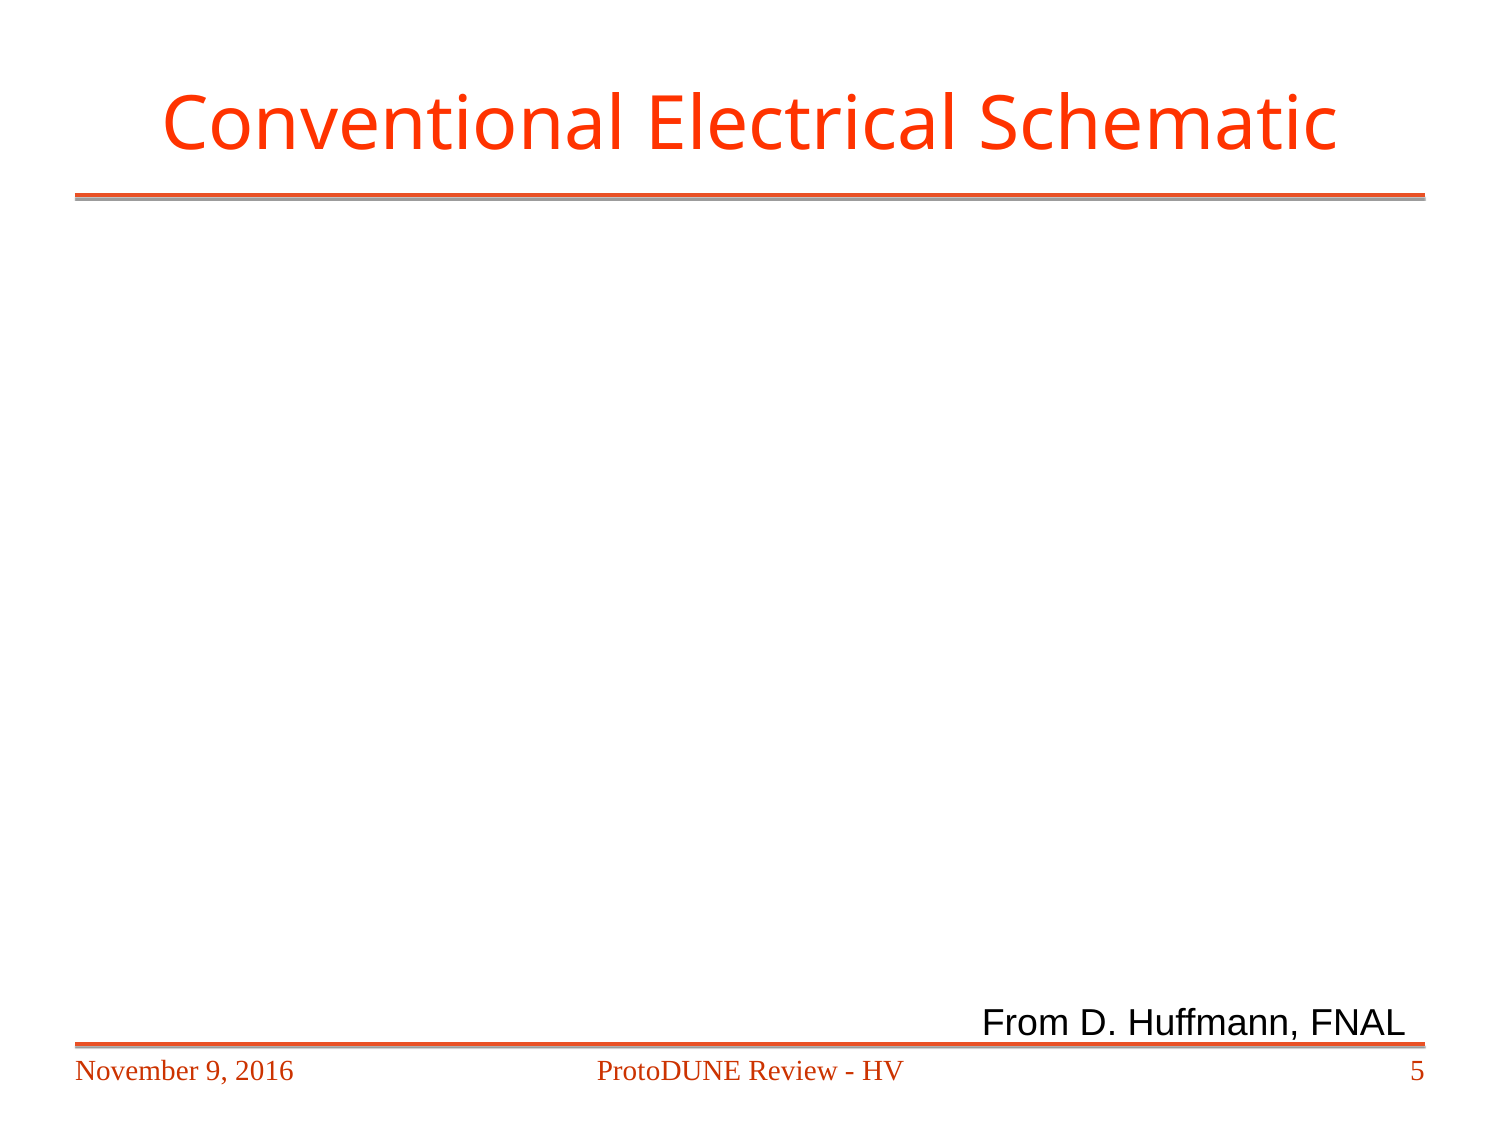

# Conventional Electrical Schematic
From D. Huffmann, FNAL
November 9, 2016
ProtoDUNE Review - HV
5